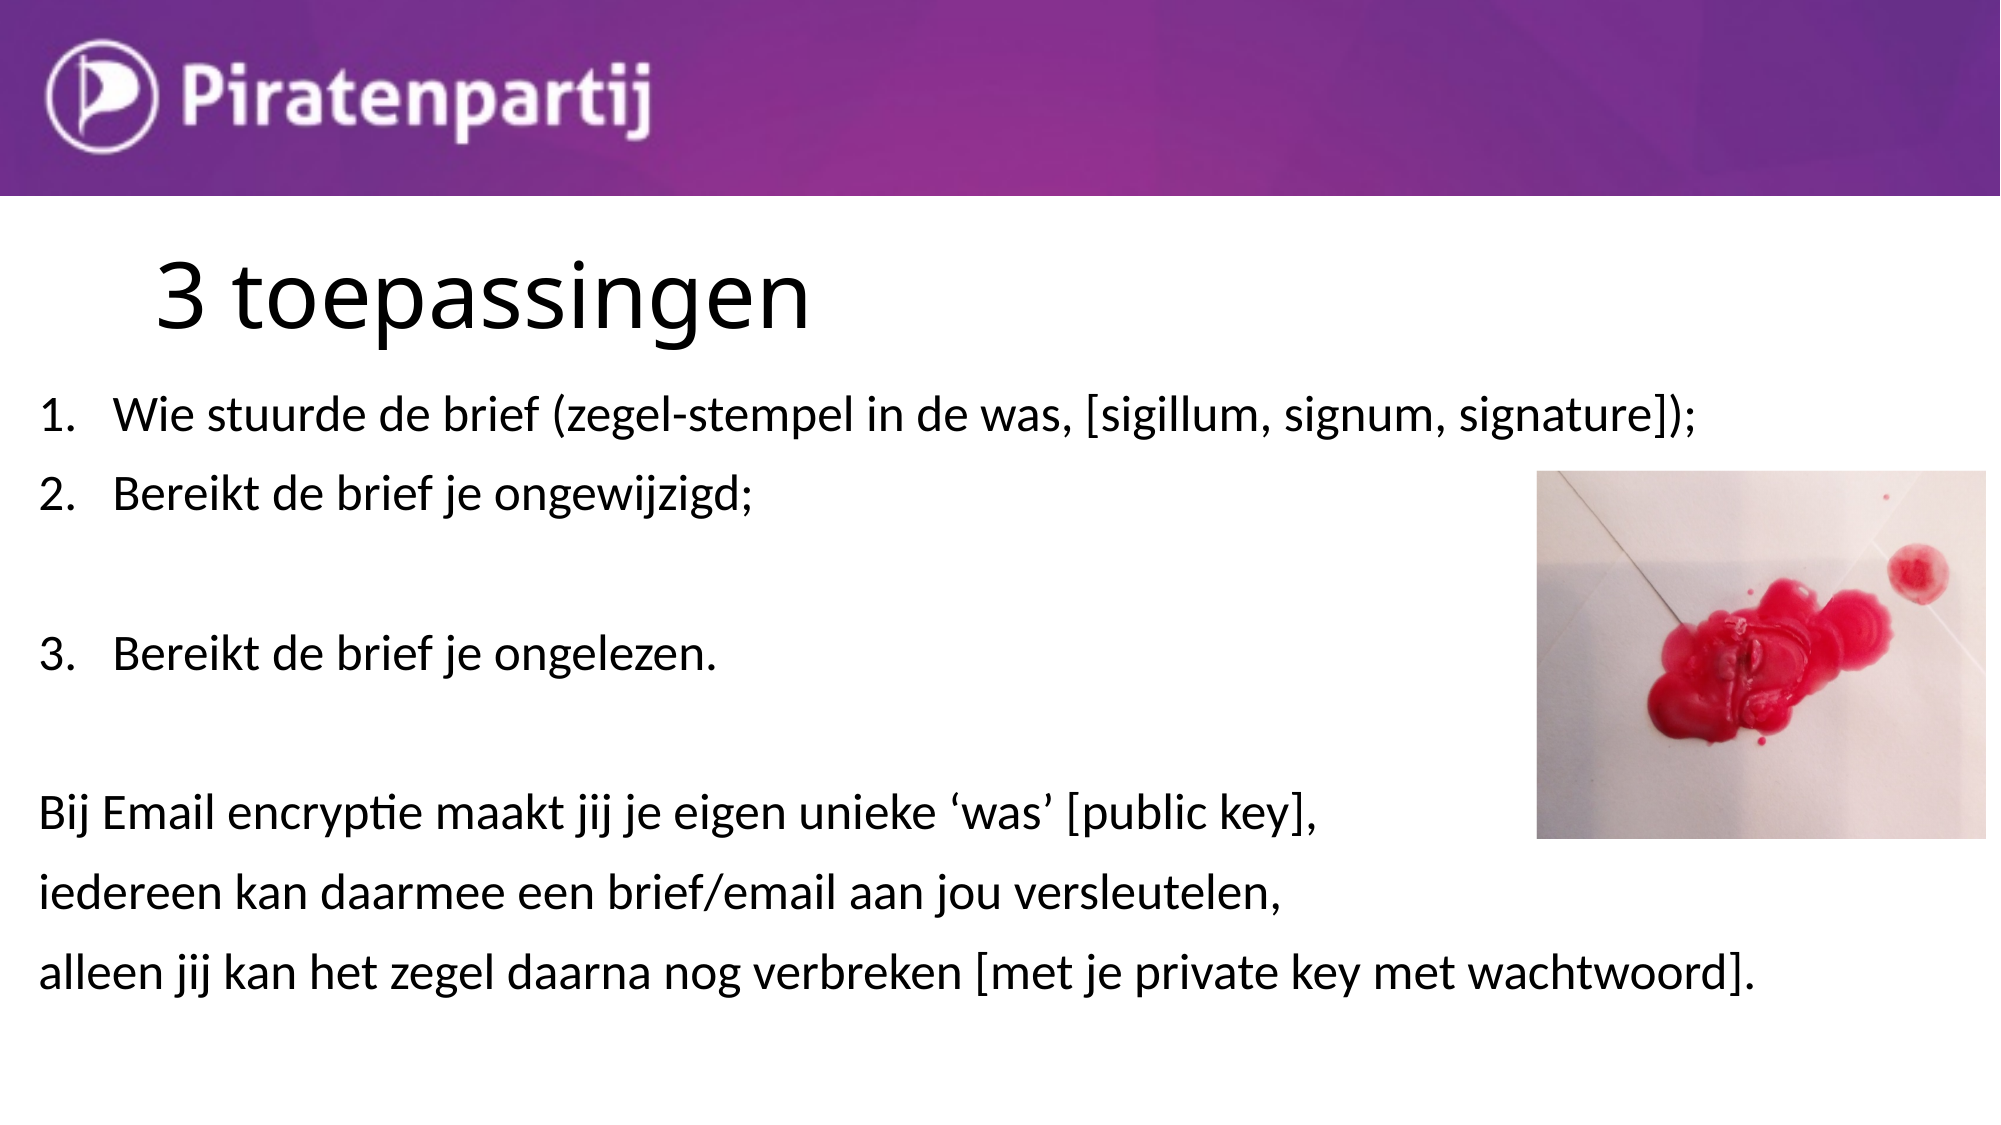

# 3 toepassingen
Wie stuurde de brief (zegel-stempel in de was, [sigillum, signum, signature]);
Bereikt de brief je ongewijzigd;
Bereikt de brief je ongelezen.
Bij Email encryptie maakt jij je eigen unieke ‘was’ [public key],
iedereen kan daarmee een brief/email aan jou versleutelen,
alleen jij kan het zegel daarna nog verbreken [met je private key met wachtwoord].